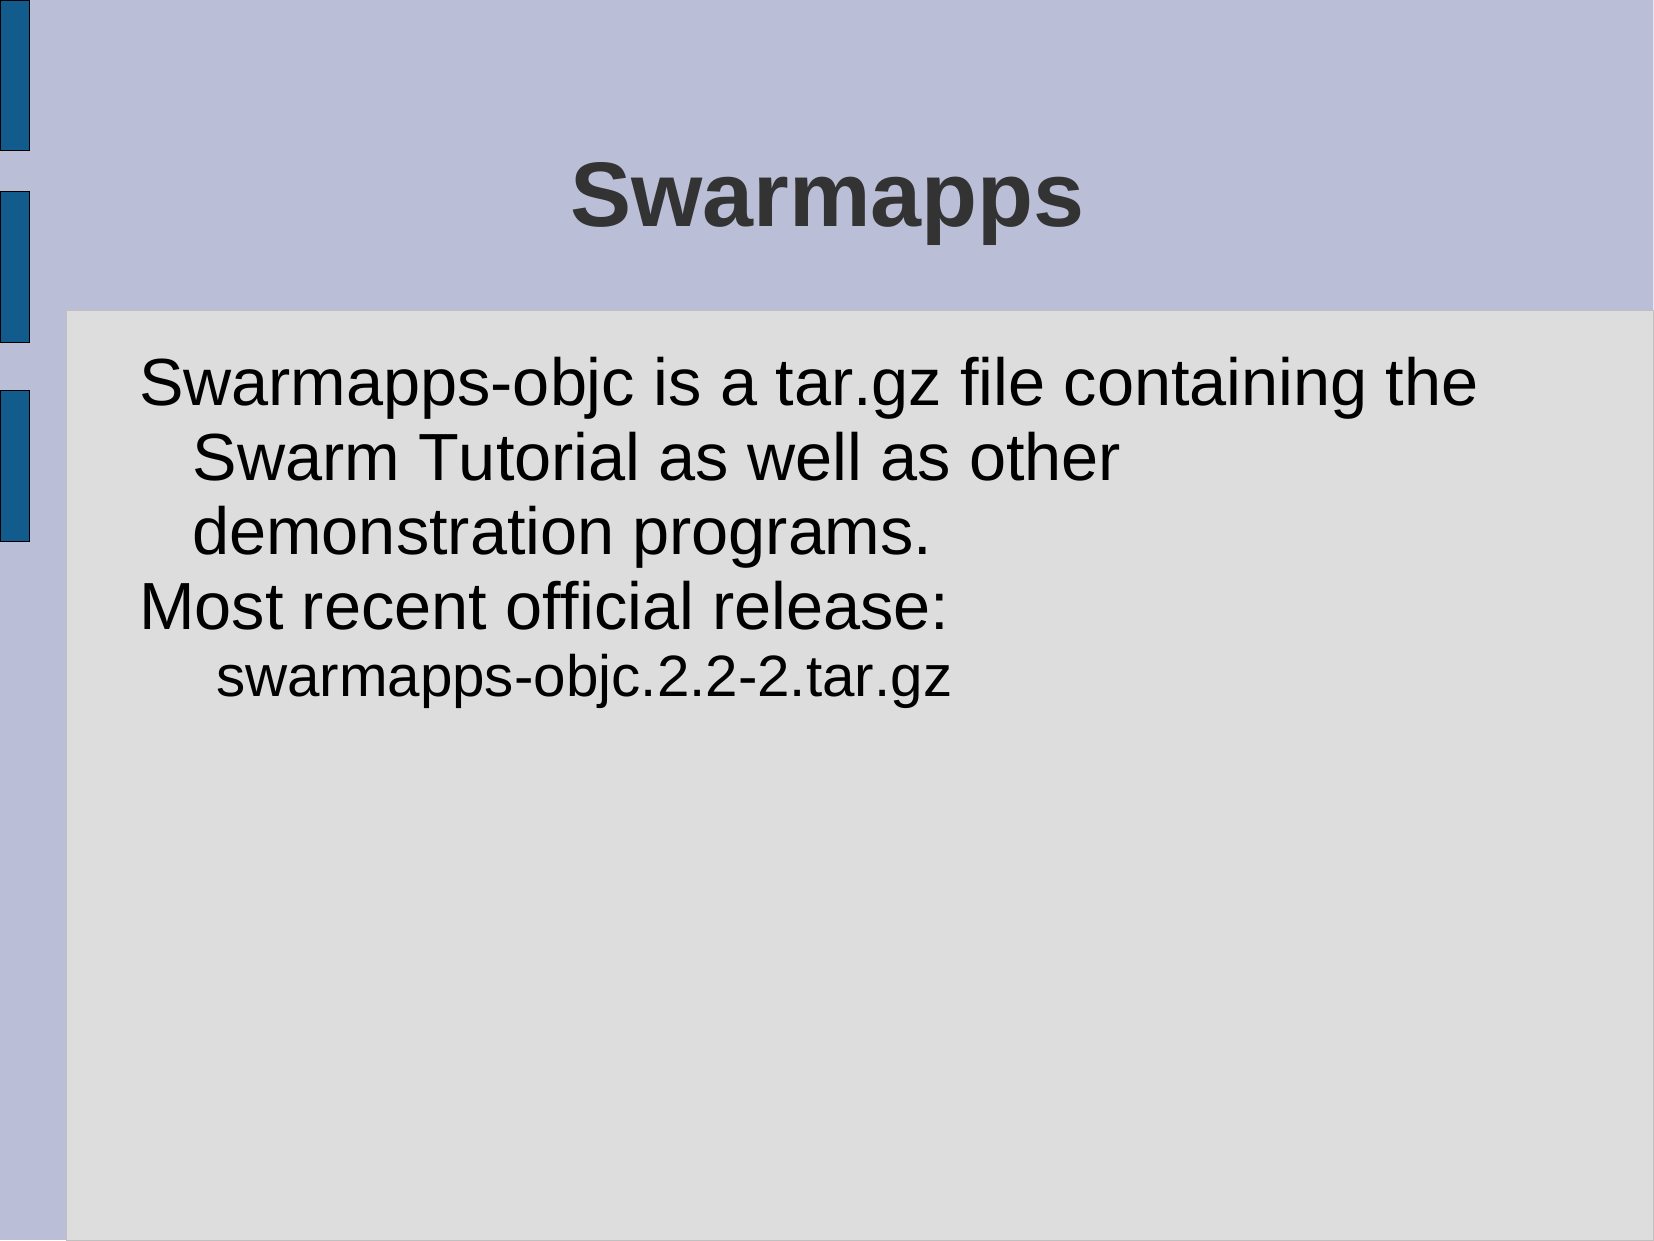

# Swarmapps
Swarmapps-objc is a tar.gz file containing the Swarm Tutorial as well as other demonstration programs.
Most recent official release:
swarmapps-objc.2.2-2.tar.gz